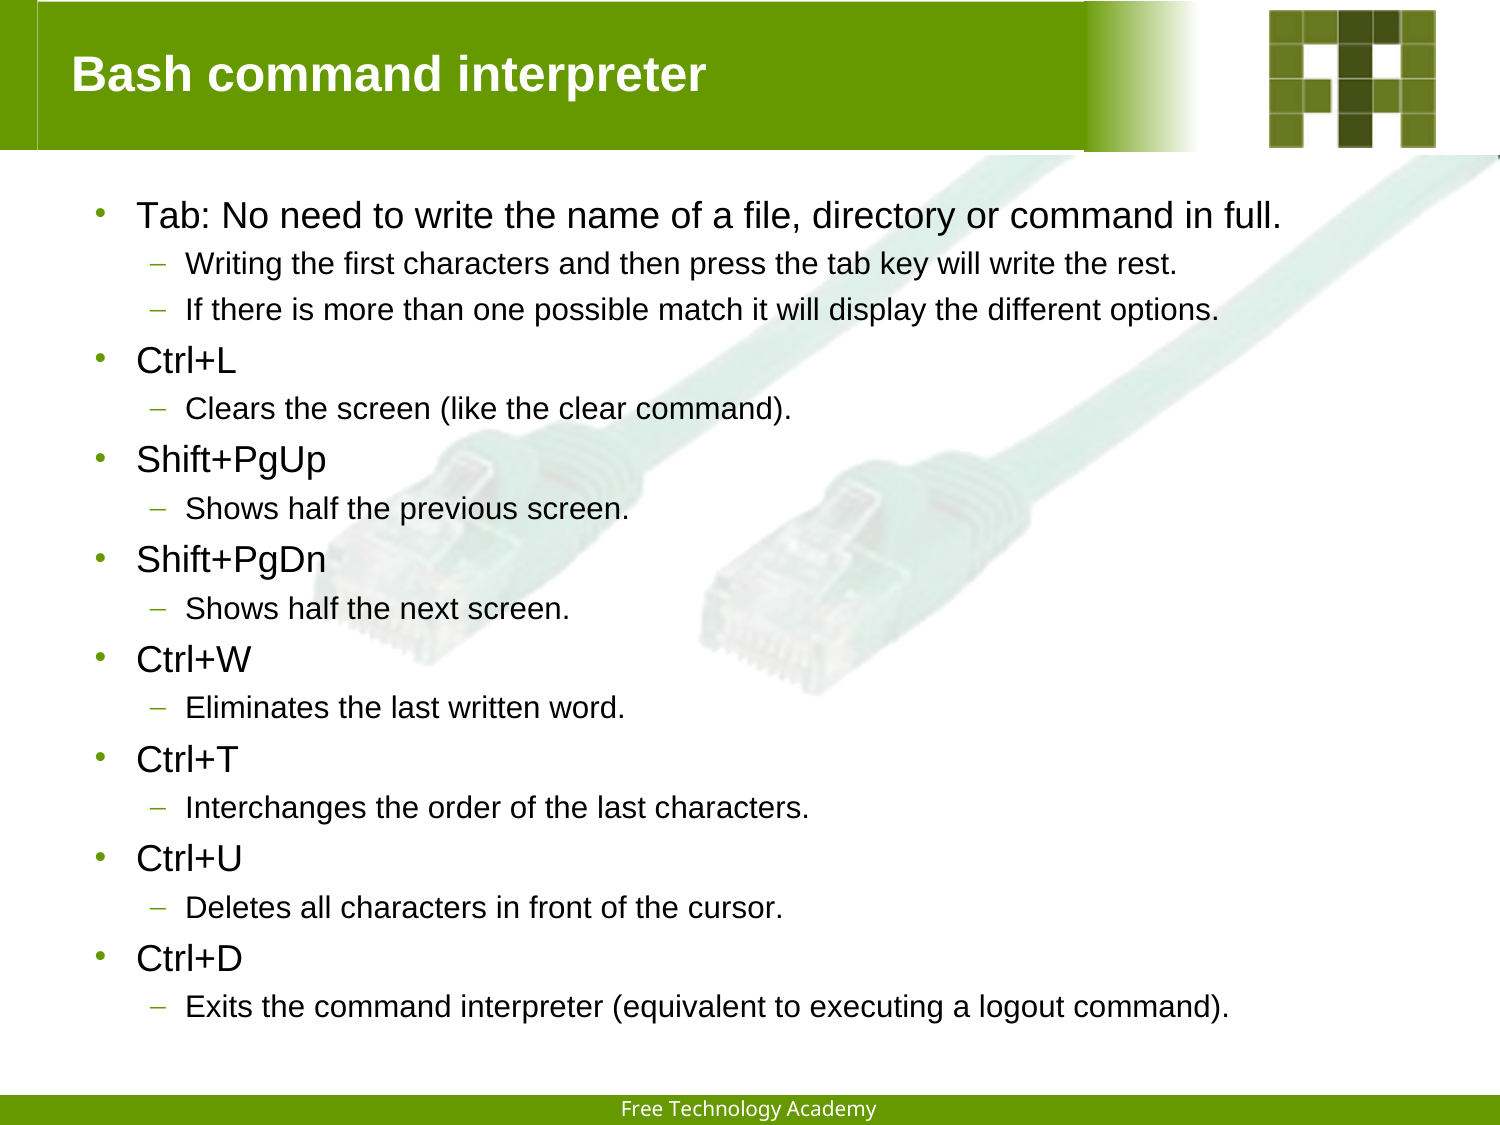

# Bash command interpreter
Tab: No need to write the name of a file, directory or command in full.
Writing the first characters and then press the tab key will write the rest.
If there is more than one possible match it will display the different options.
Ctrl+L
Clears the screen (like the clear command).
Shift+PgUp
Shows half the previous screen.
Shift+PgDn
Shows half the next screen.
Ctrl+W
Eliminates the last written word.
Ctrl+T
Interchanges the order of the last characters.
Ctrl+U
Deletes all characters in front of the cursor.
Ctrl+D
Exits the command interpreter (equivalent to executing a logout command).